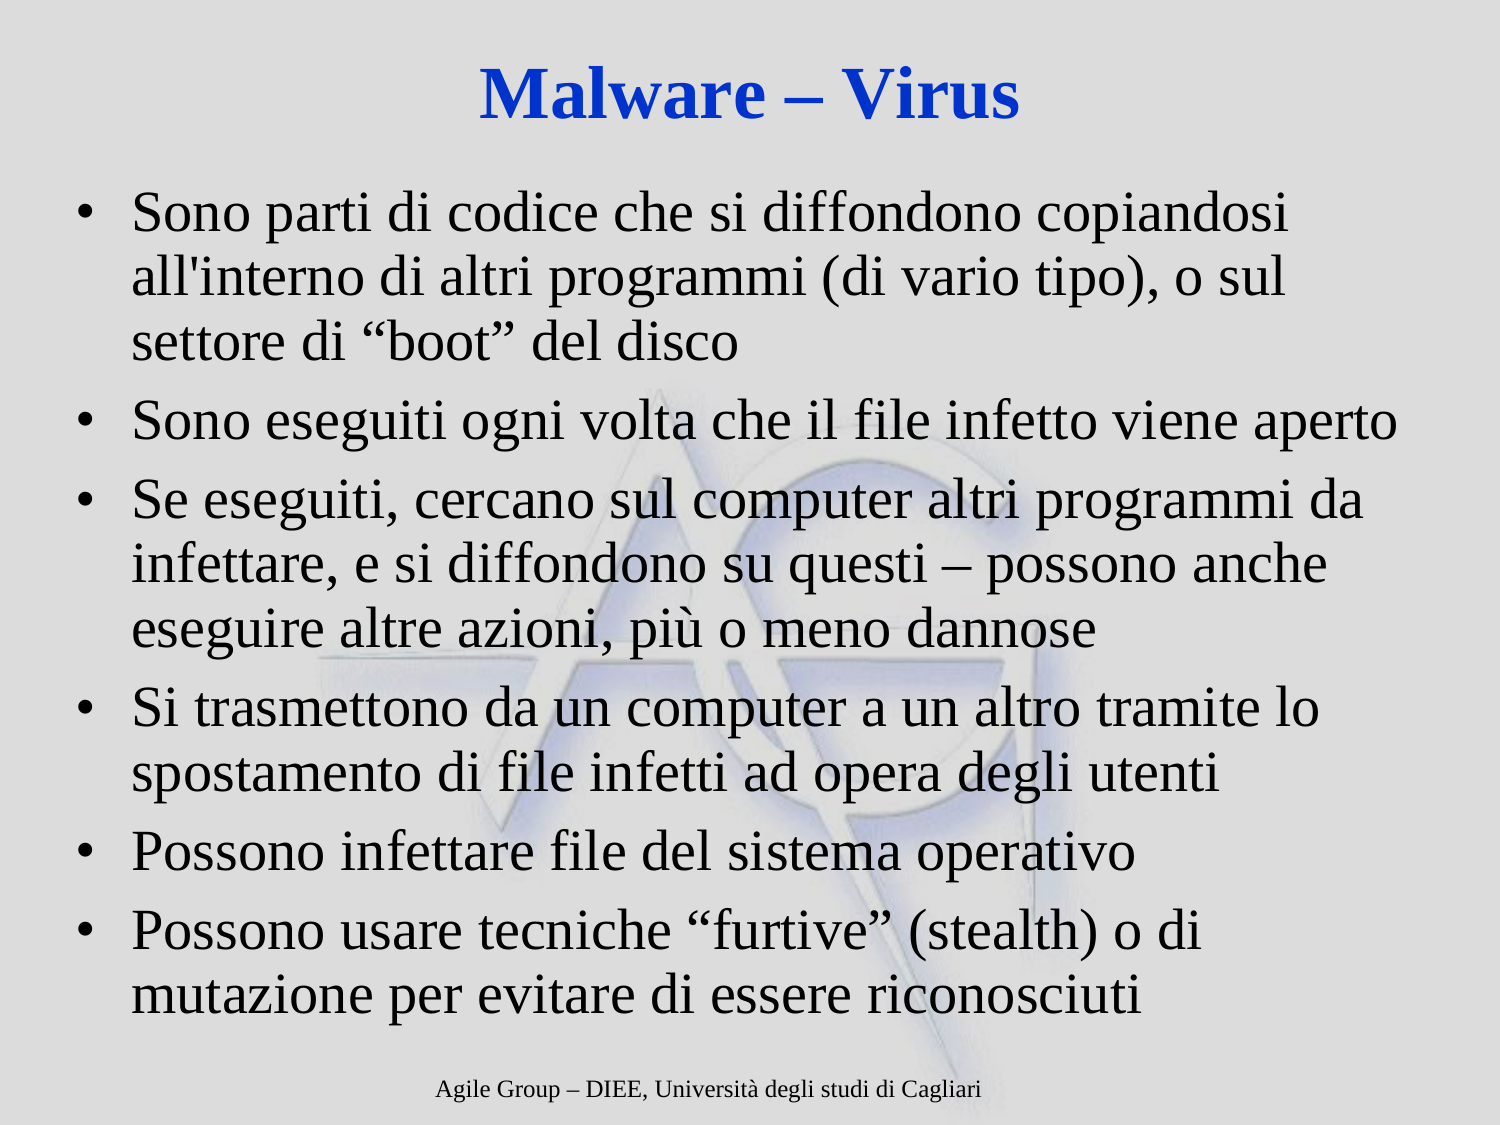

# Malware – Virus
Sono parti di codice che si diffondono copiandosi all'interno di altri programmi (di vario tipo), o sul settore di “boot” del disco
Sono eseguiti ogni volta che il file infetto viene aperto
Se eseguiti, cercano sul computer altri programmi da infettare, e si diffondono su questi – possono anche eseguire altre azioni, più o meno dannose
Si trasmettono da un computer a un altro tramite lo spostamento di file infetti ad opera degli utenti
Possono infettare file del sistema operativo
Possono usare tecniche “furtive” (stealth) o di mutazione per evitare di essere riconosciuti